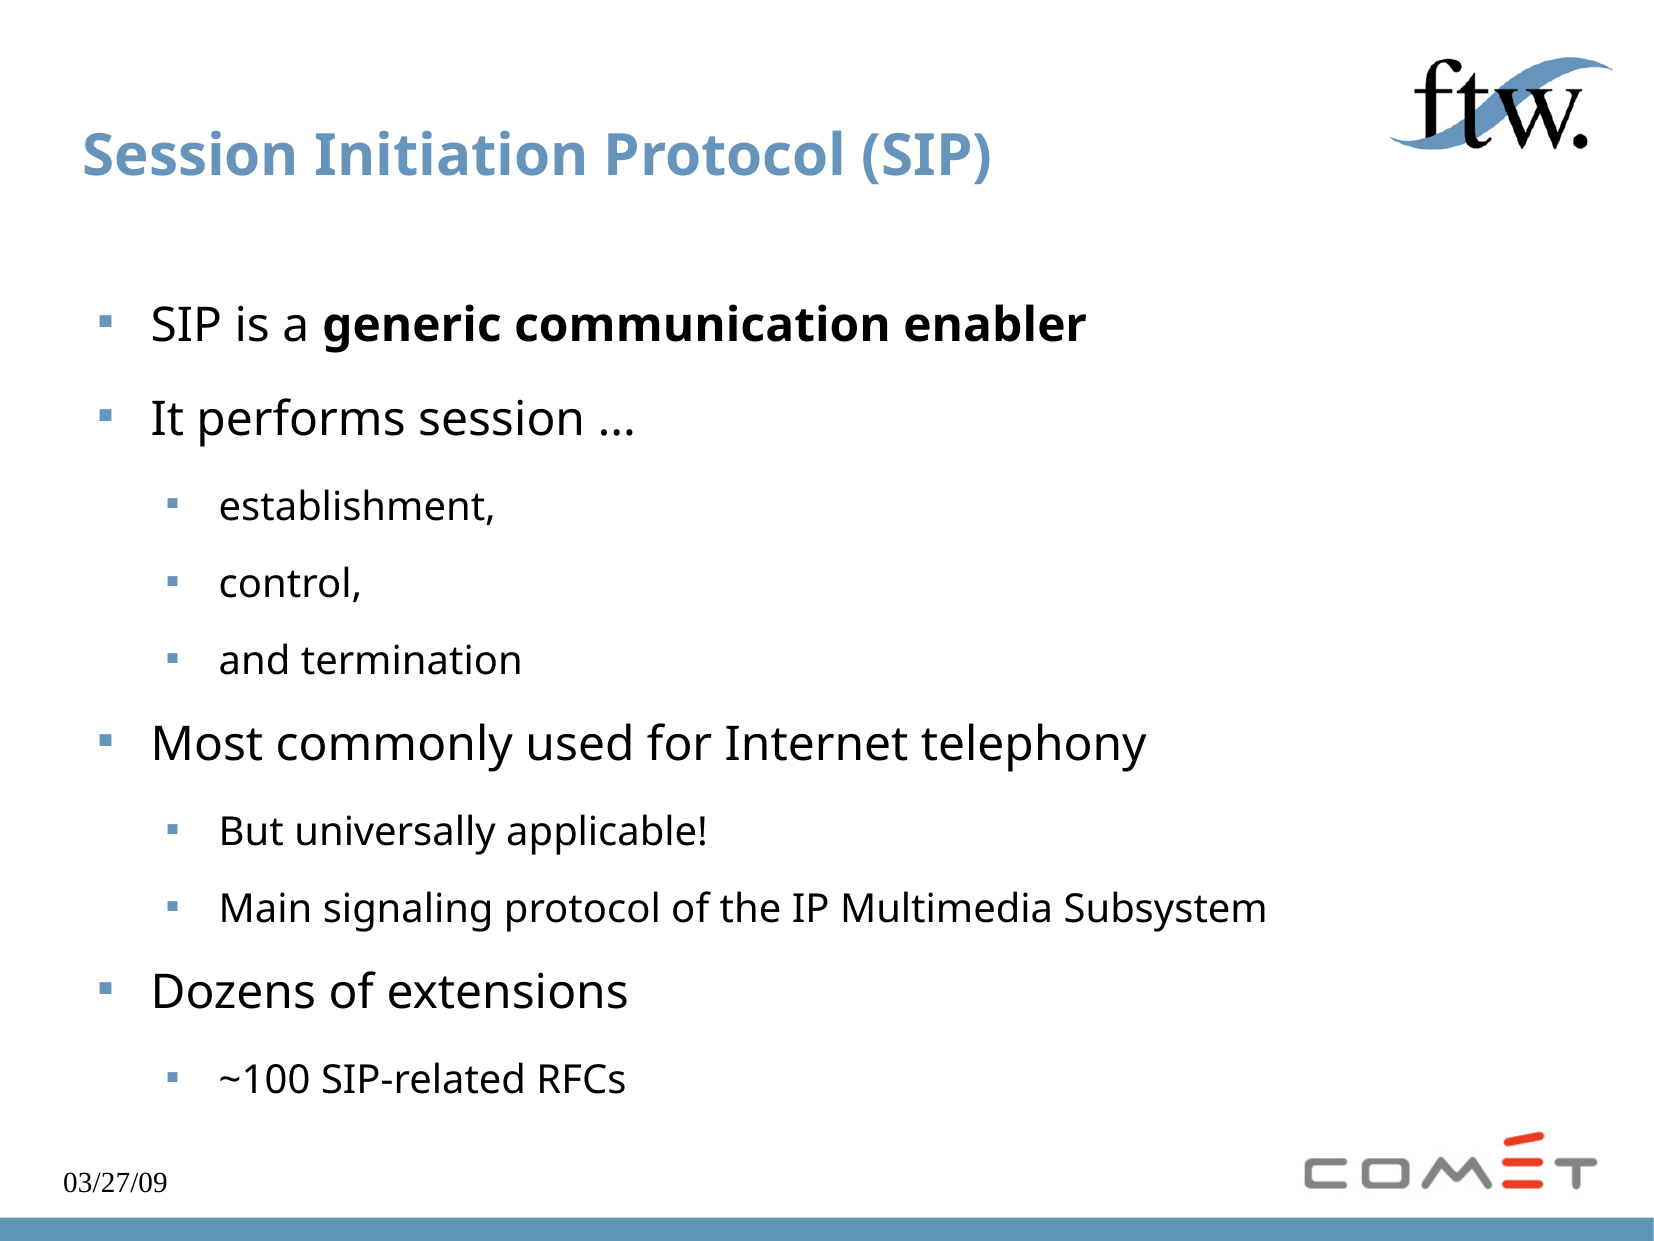

# Session Initiation Protocol (SIP)
SIP is a generic communication enabler
It performs session ...
establishment,
control,
and termination
Most commonly used for Internet telephony
But universally applicable!
Main signaling protocol of the IP Multimedia Subsystem
Dozens of extensions
~100 SIP-related RFCs